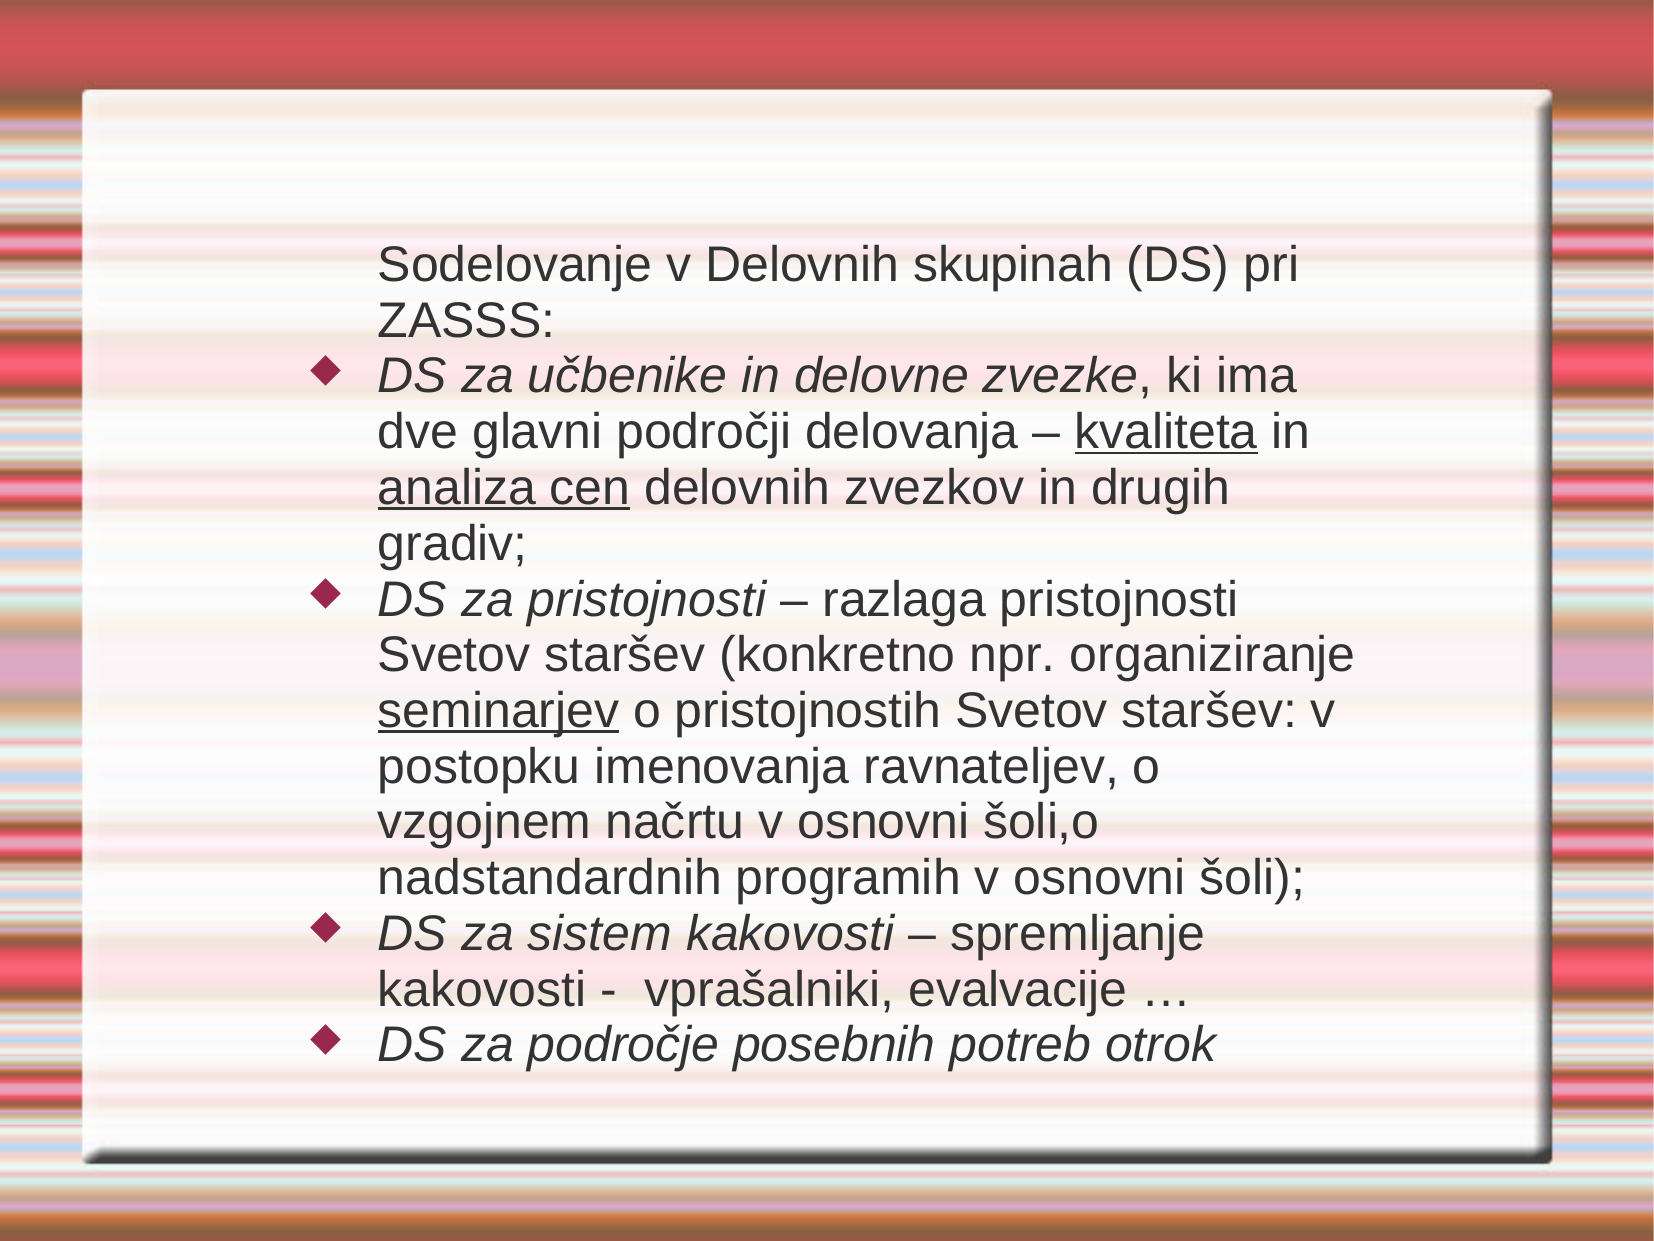

# Sodelovanje v Delovnih skupinah (DS) pri ZASSS:
DS za učbenike in delovne zvezke, ki ima dve glavni področji delovanja – kvaliteta in analiza cen delovnih zvezkov in drugih gradiv;
DS za pristojnosti – razlaga pristojnosti Svetov staršev (konkretno npr. organiziranje seminarjev o pristojnostih Svetov staršev: v postopku imenovanja ravnateljev, o vzgojnem načrtu v osnovni šoli,o nadstandardnih programih v osnovni šoli);
DS za sistem kakovosti – spremljanje kakovosti - vprašalniki, evalvacije …
DS za področje posebnih potreb otrok